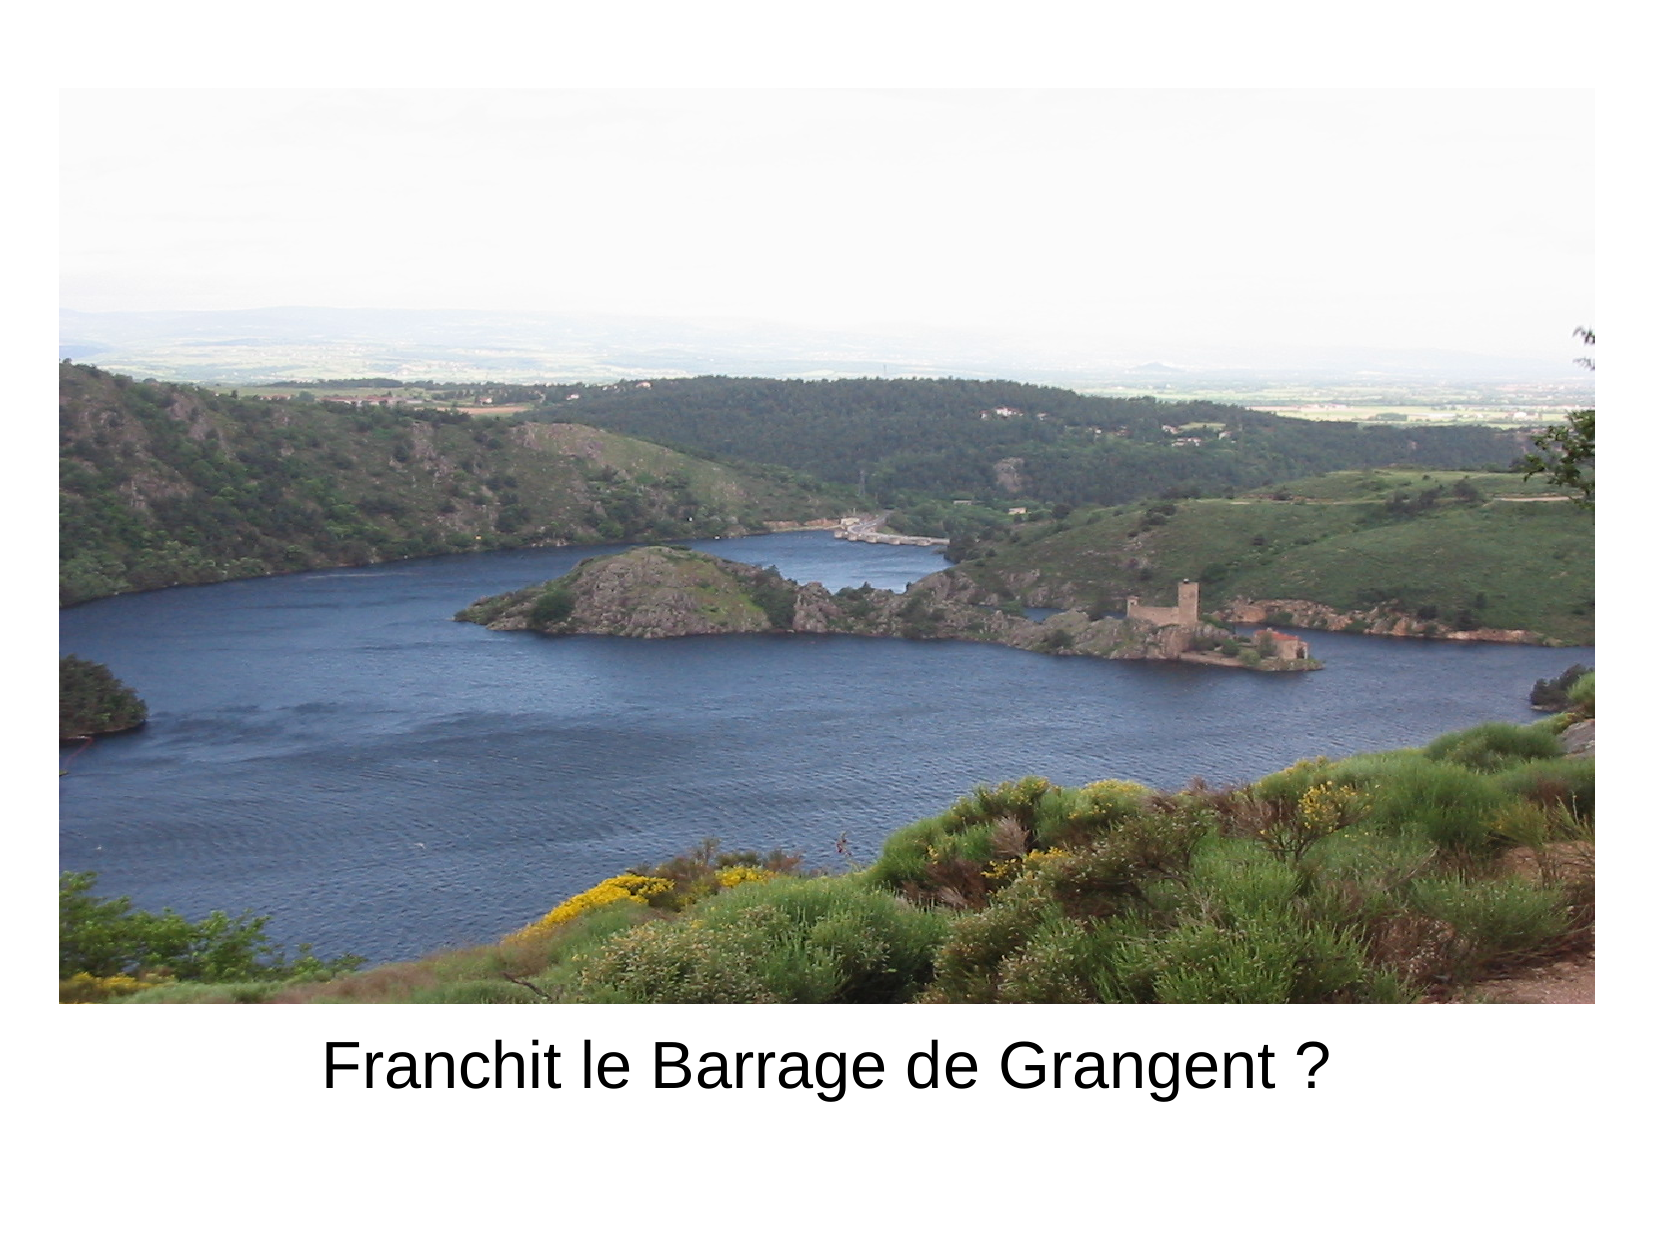

# Franchit le Barrage de Grangent ?